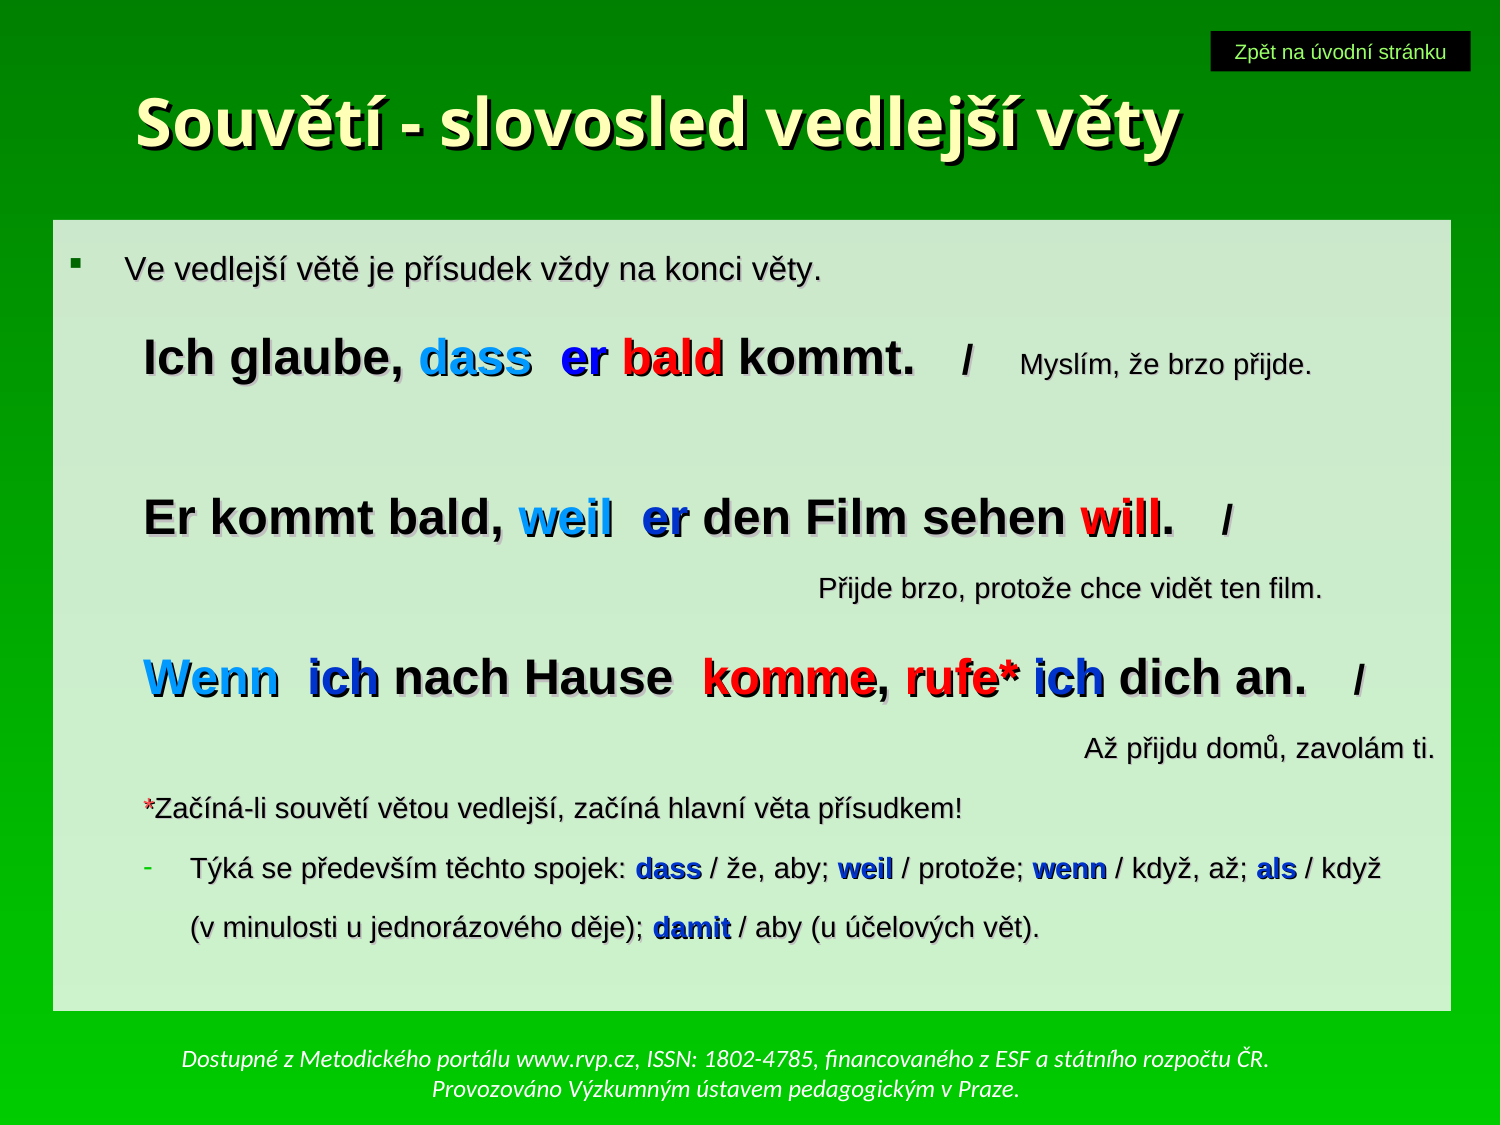

Zpět na úvodní stránku
# Souvětí - slovosled vedlejší věty
Ve vedlejší větě je přísudek vždy na konci věty.
Ich glaube, dass er bald kommt. / Myslím, že brzo přijde.
Er kommt bald, weil er den Film sehen will. /
						Přijde brzo, protože chce vidět ten film.
Wenn ich nach Hause komme, rufe* ich dich an. /
Až přijdu domů, zavolám ti.
*Začíná-li souvětí větou vedlejší, začíná hlavní věta přísudkem!
Týká se především těchto spojek: dass / že, aby; weil / protože; wenn / když, až; als / když
	(v minulosti u jednorázového děje); damit / aby (u účelových vět).
Dostupné z Metodického portálu www.rvp.cz, ISSN: 1802-4785, financovaného z ESF a státního rozpočtu ČR. Provozováno Výzkumným ústavem pedagogickým v Praze.